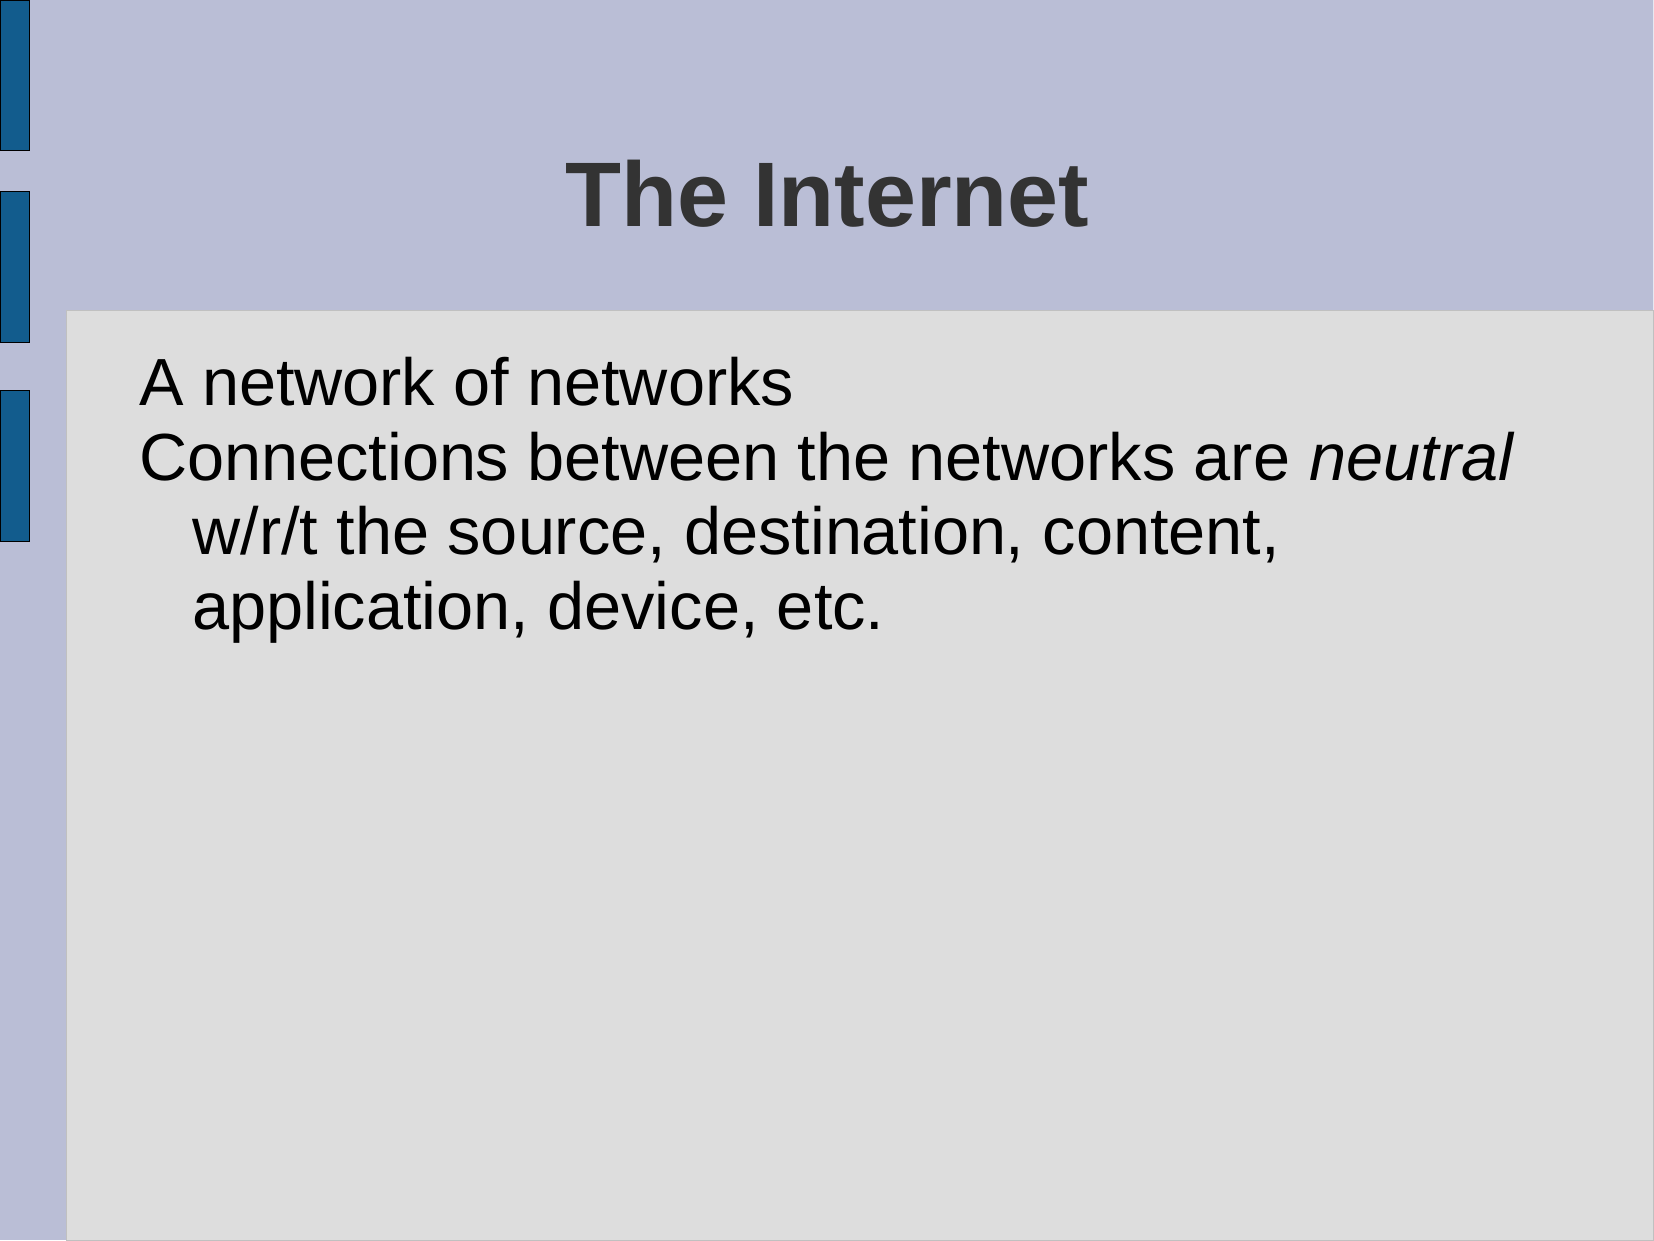

# The Internet
A network of networks
Connections between the networks are neutral w/r/t the source, destination, content, application, device, etc.